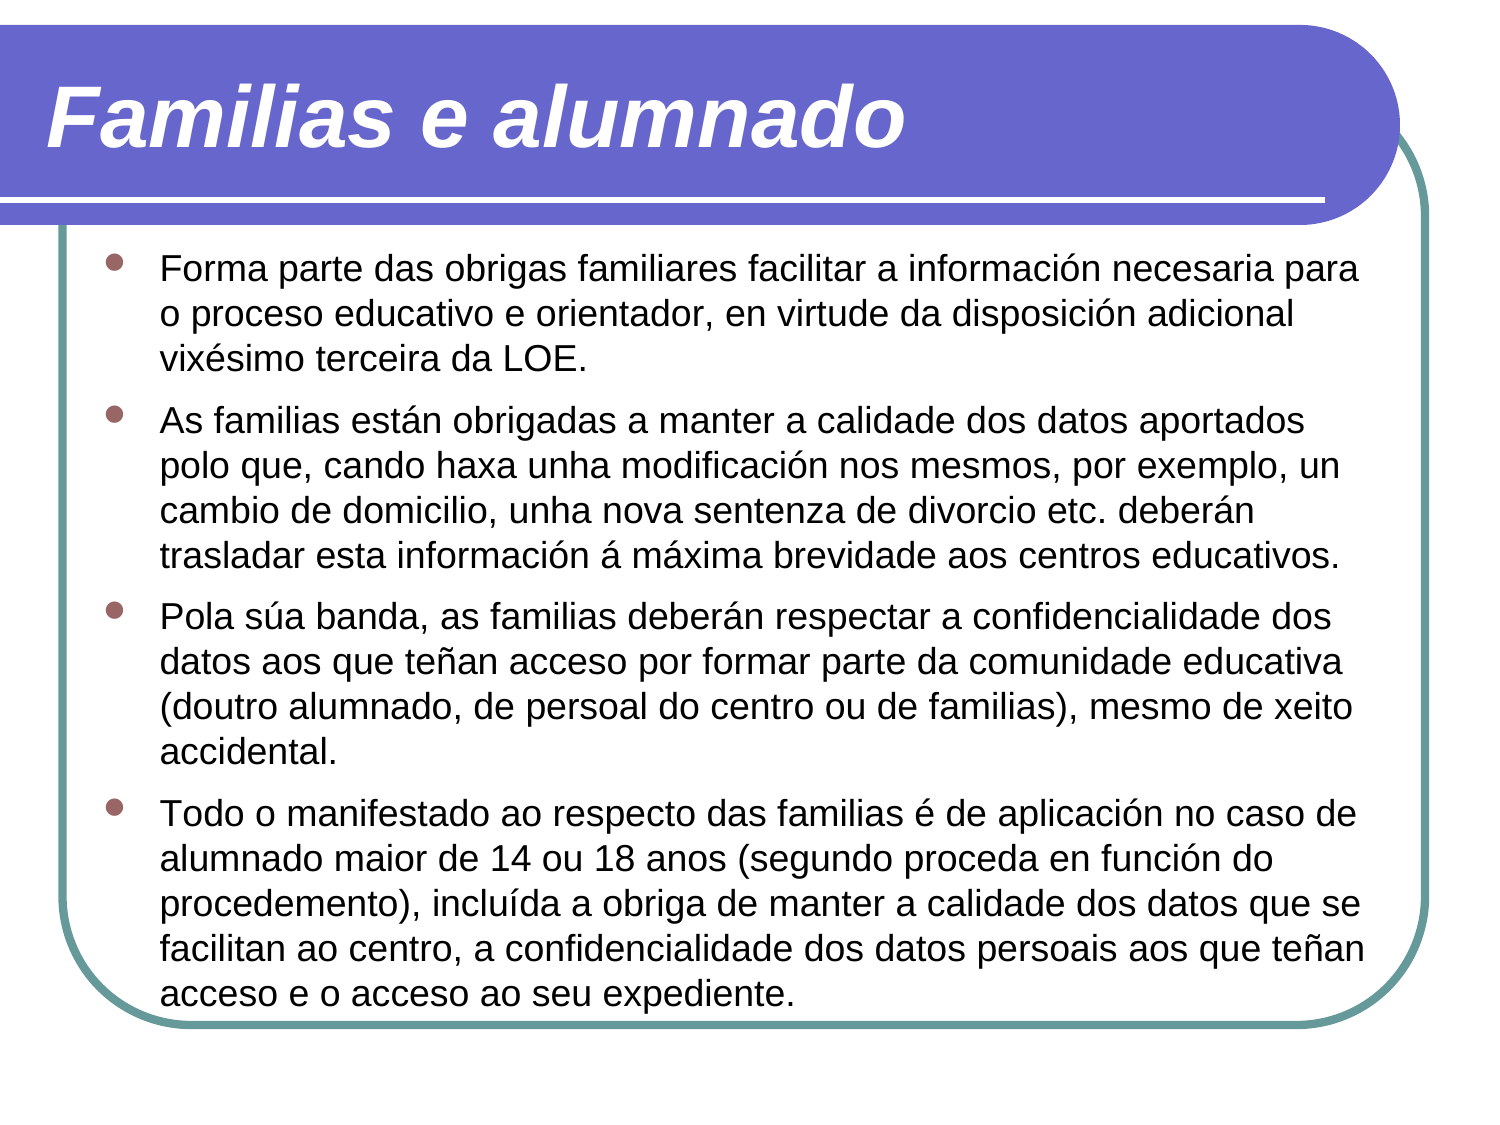

# Familias e alumnado
Forma parte das obrigas familiares facilitar a información necesaria para o proceso educativo e orientador, en virtude da disposición adicional vixésimo terceira da LOE.
As familias están obrigadas a manter a calidade dos datos aportados polo que, cando haxa unha modificación nos mesmos, por exemplo, un cambio de domicilio, unha nova sentenza de divorcio etc. deberán trasladar esta información á máxima brevidade aos centros educativos.
Pola súa banda, as familias deberán respectar a confidencialidade dos datos aos que teñan acceso por formar parte da comunidade educativa (doutro alumnado, de persoal do centro ou de familias), mesmo de xeito accidental.
Todo o manifestado ao respecto das familias é de aplicación no caso de alumnado maior de 14 ou 18 anos (segundo proceda en función do procedemento), incluída a obriga de manter a calidade dos datos que se facilitan ao centro, a confidencialidade dos datos persoais aos que teñan acceso e o acceso ao seu expediente.